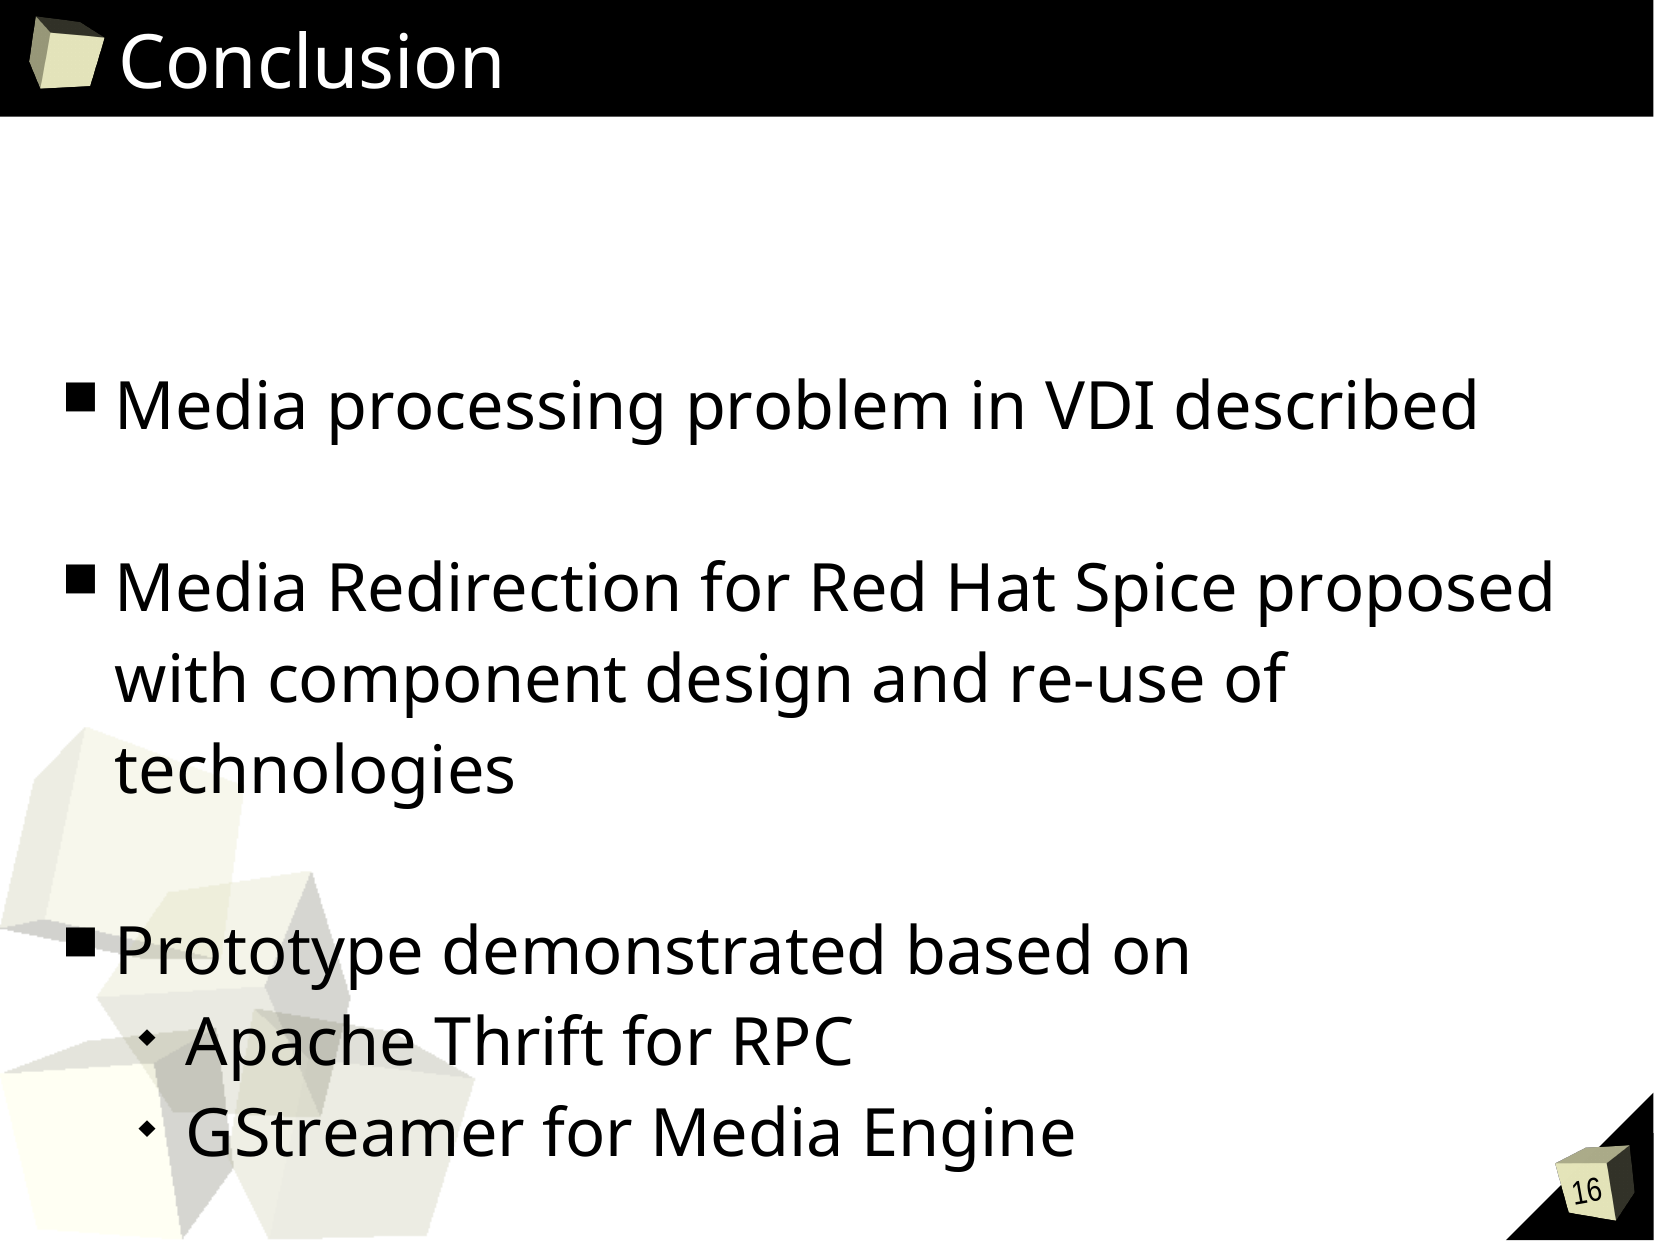

# Conclusion
Media processing problem in VDI described
Media Redirection for Red Hat Spice proposed with component design and re-use of technologies
Prototype demonstrated based on
Apache Thrift for RPC
GStreamer for Media Engine